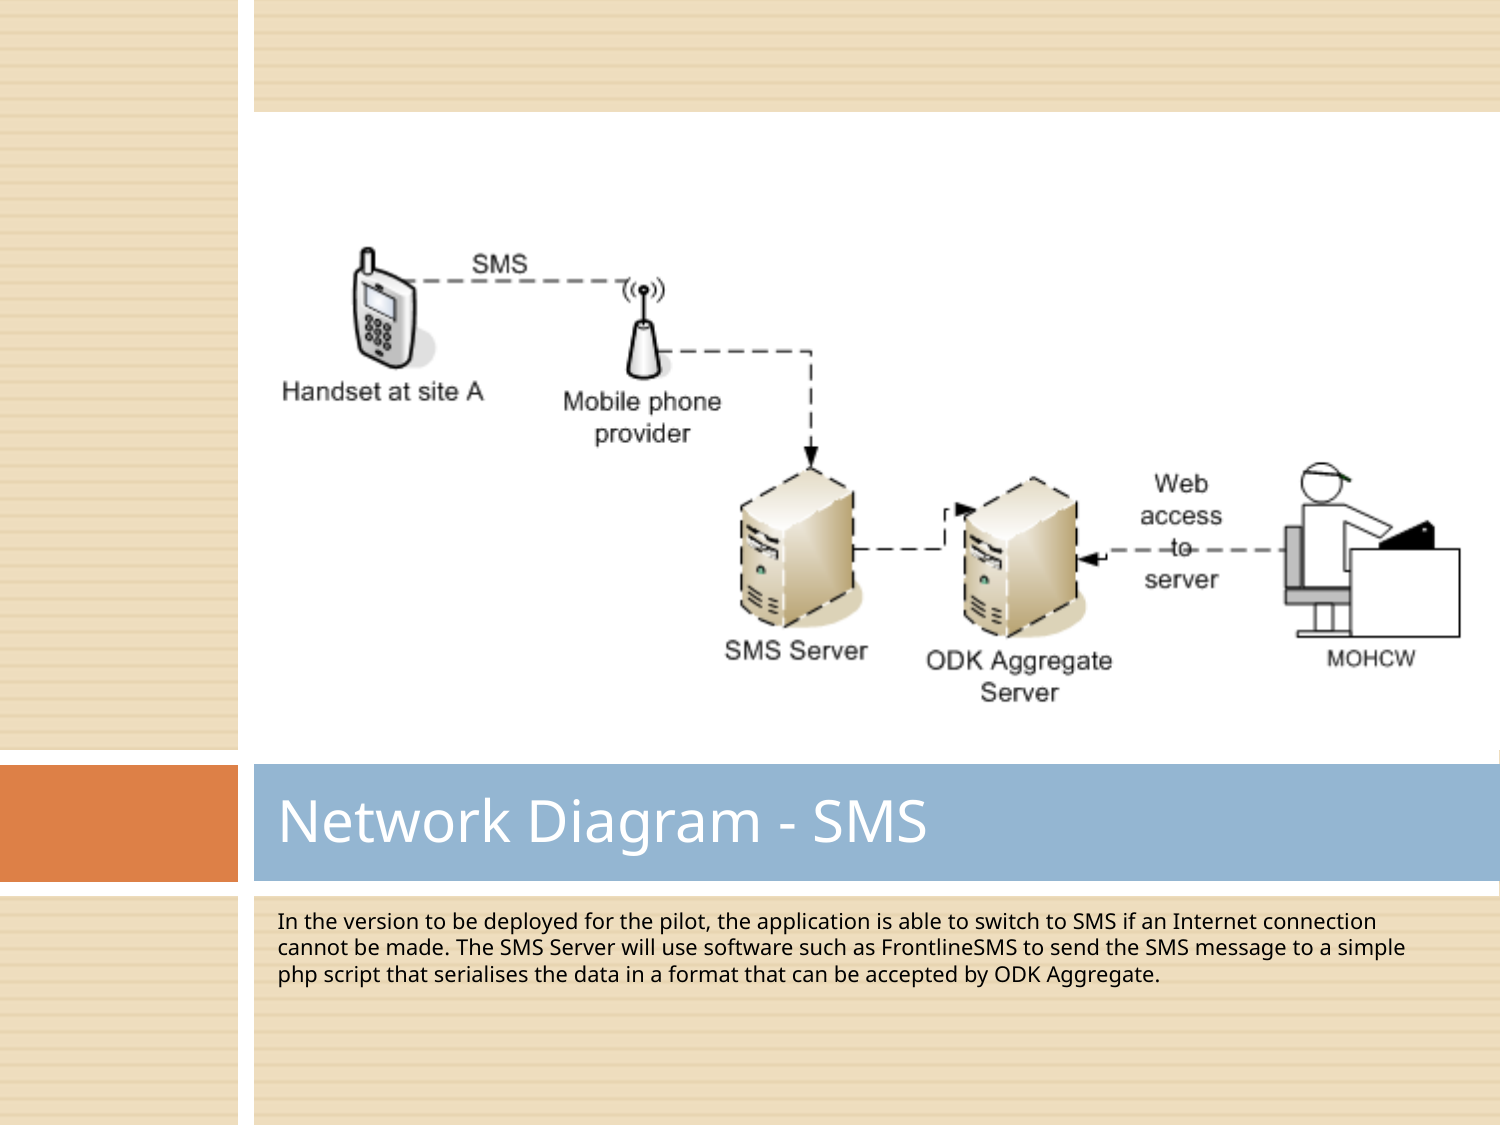

Network Diagram - SMS
# In the version to be deployed for the pilot, the application is able to switch to SMS if an Internet connection cannot be made. The SMS Server will use software such as FrontlineSMS to send the SMS message to a simple php script that serialises the data in a format that can be accepted by ODK Aggregate.